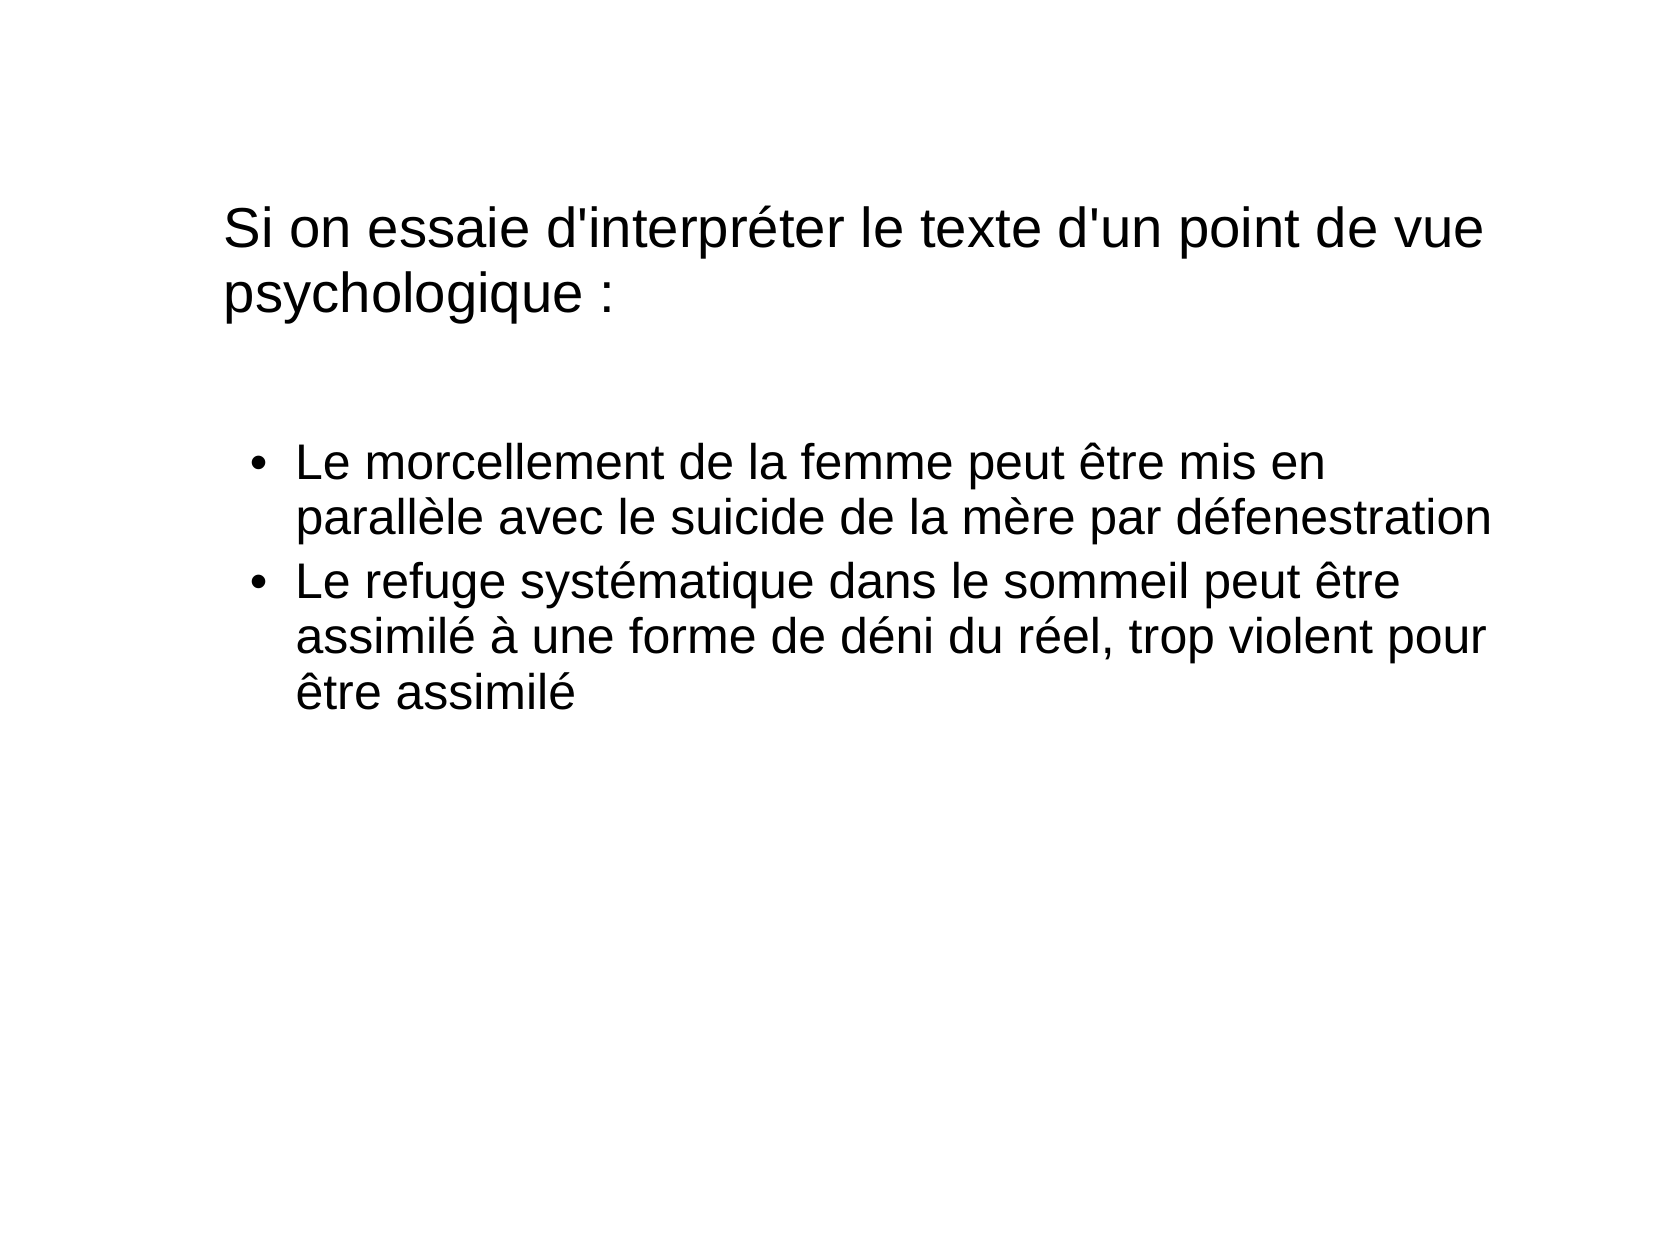

Si on essaie d'interpréter le texte d'un point de vue psychologique :
• Le morcellement de la femme peut être mis en parallèle avec le suicide de la mère par défenestration
• Le refuge systématique dans le sommeil peut être assimilé à une forme de déni du réel, trop violent pour être assimilé